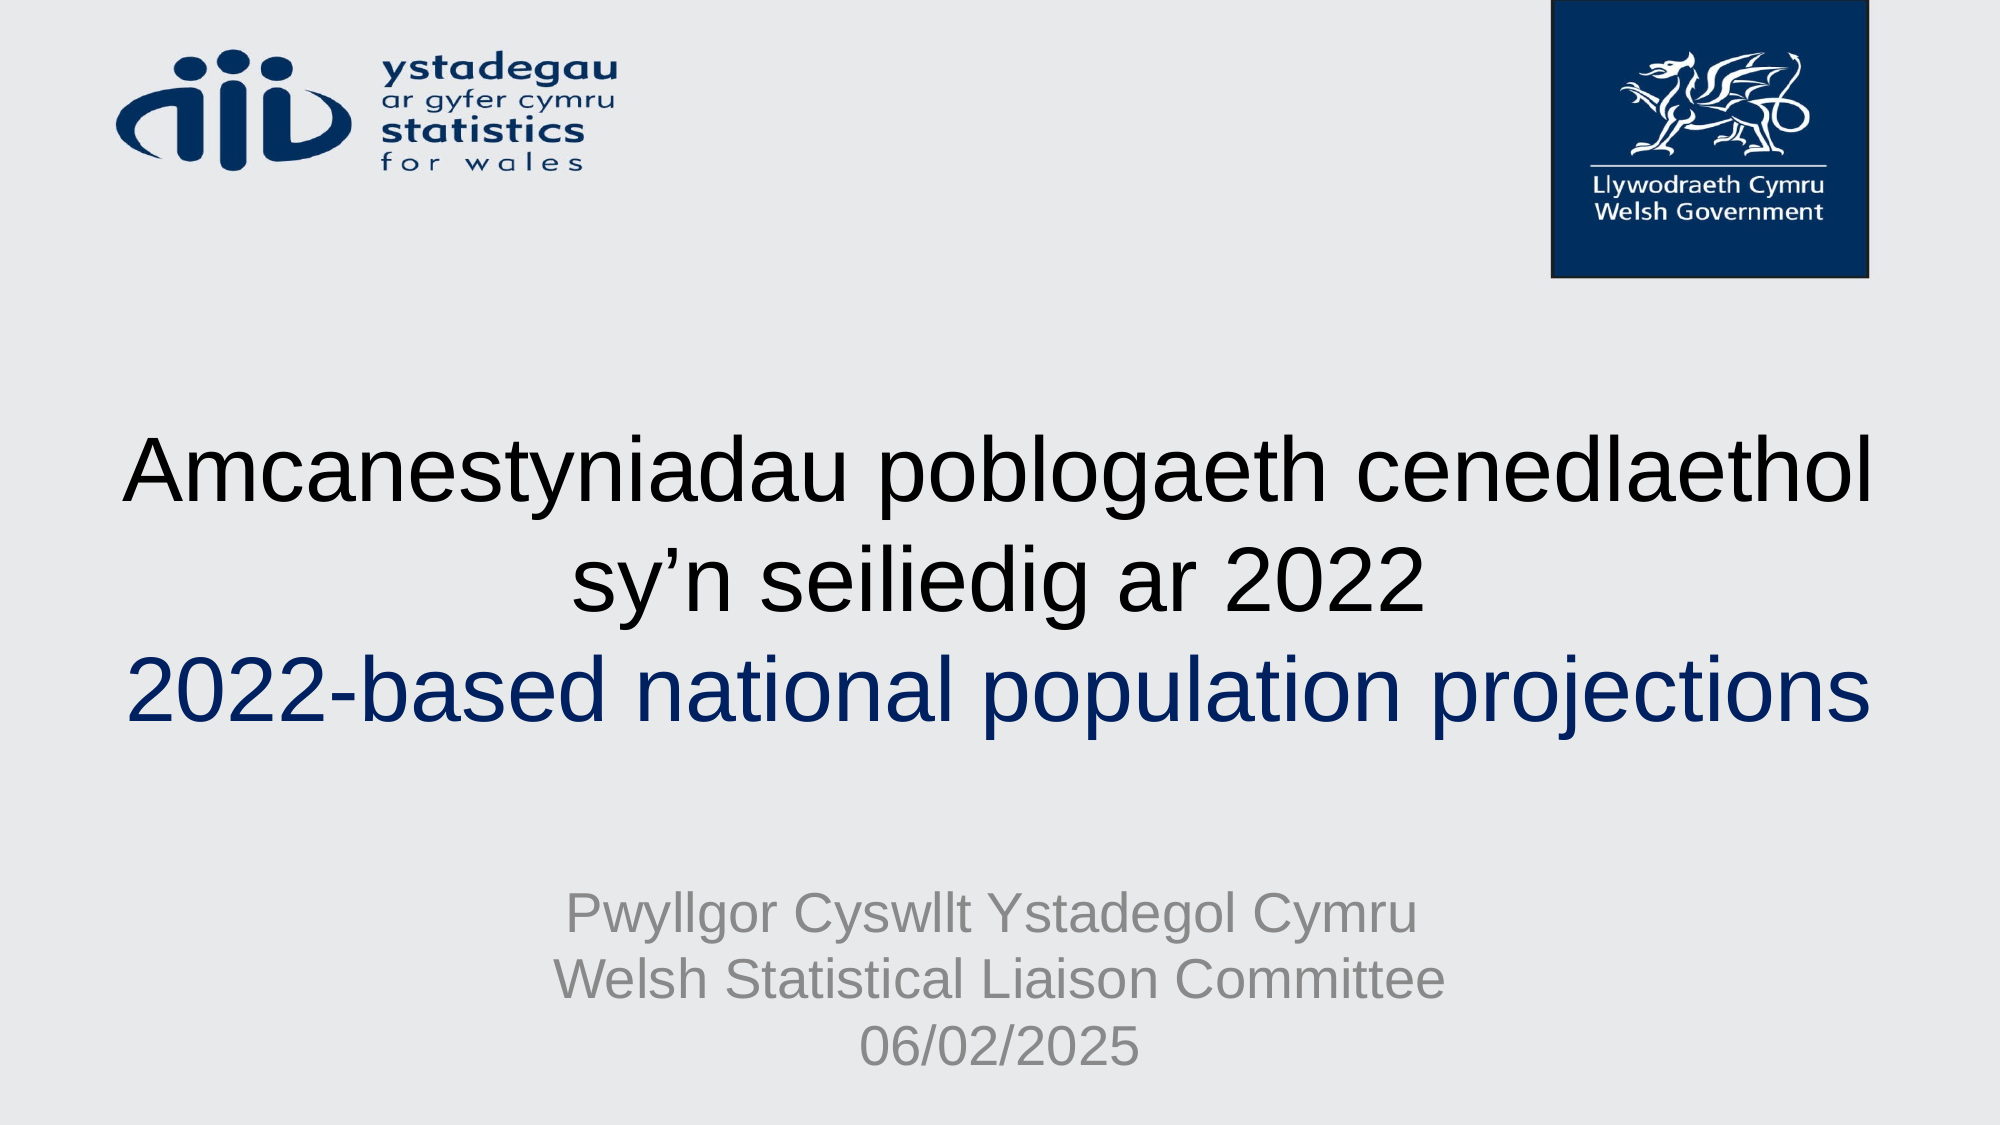

Amcanestyniadau poblogaeth cenedlaethol sy’n seiliedig ar 2022
2022-based national population projections
# Pwyllgor Cyswllt Ystadegol Cymru
Welsh Statistical Liaison Committee
06/02/2025